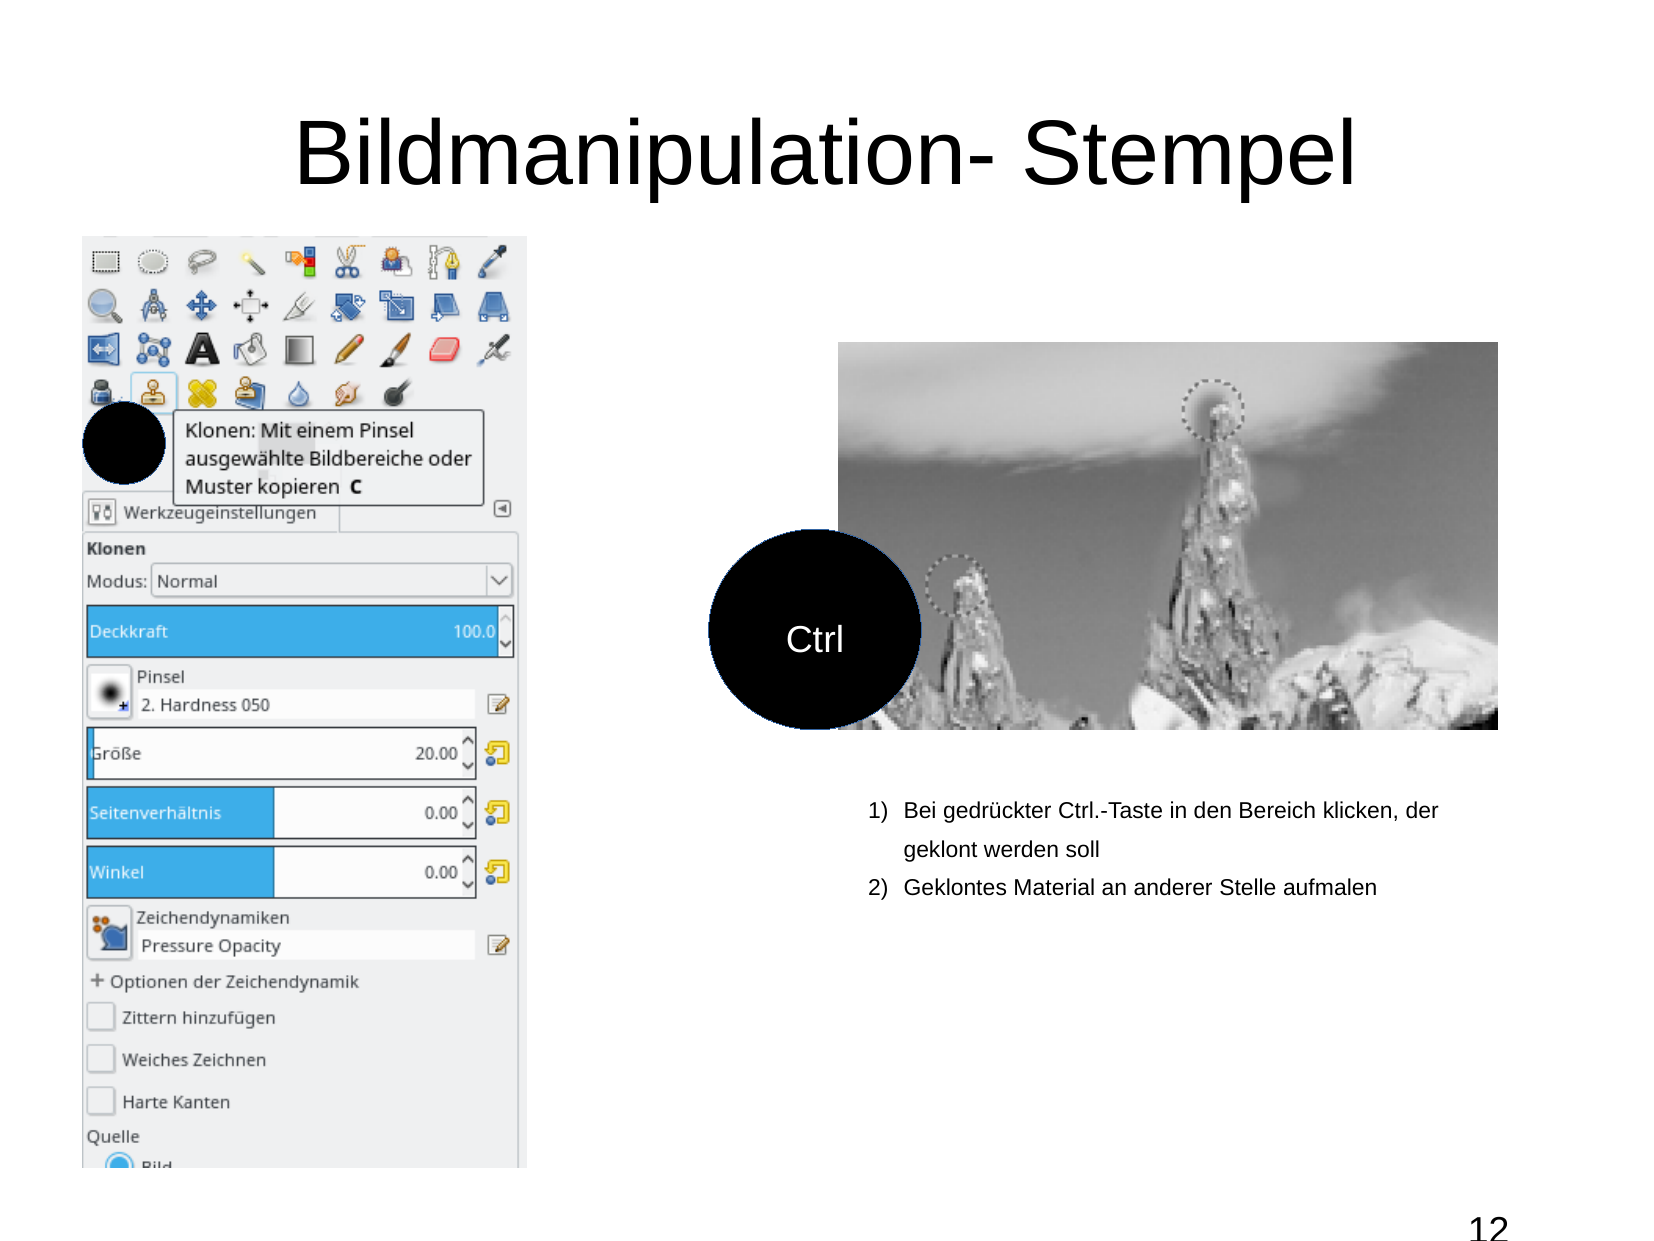

# Bildmanipulation- Stempel
Ctrl
Bei gedrückter Ctrl.-Taste in den Bereich klicken, der geklont werden soll
Geklontes Material an anderer Stelle aufmalen